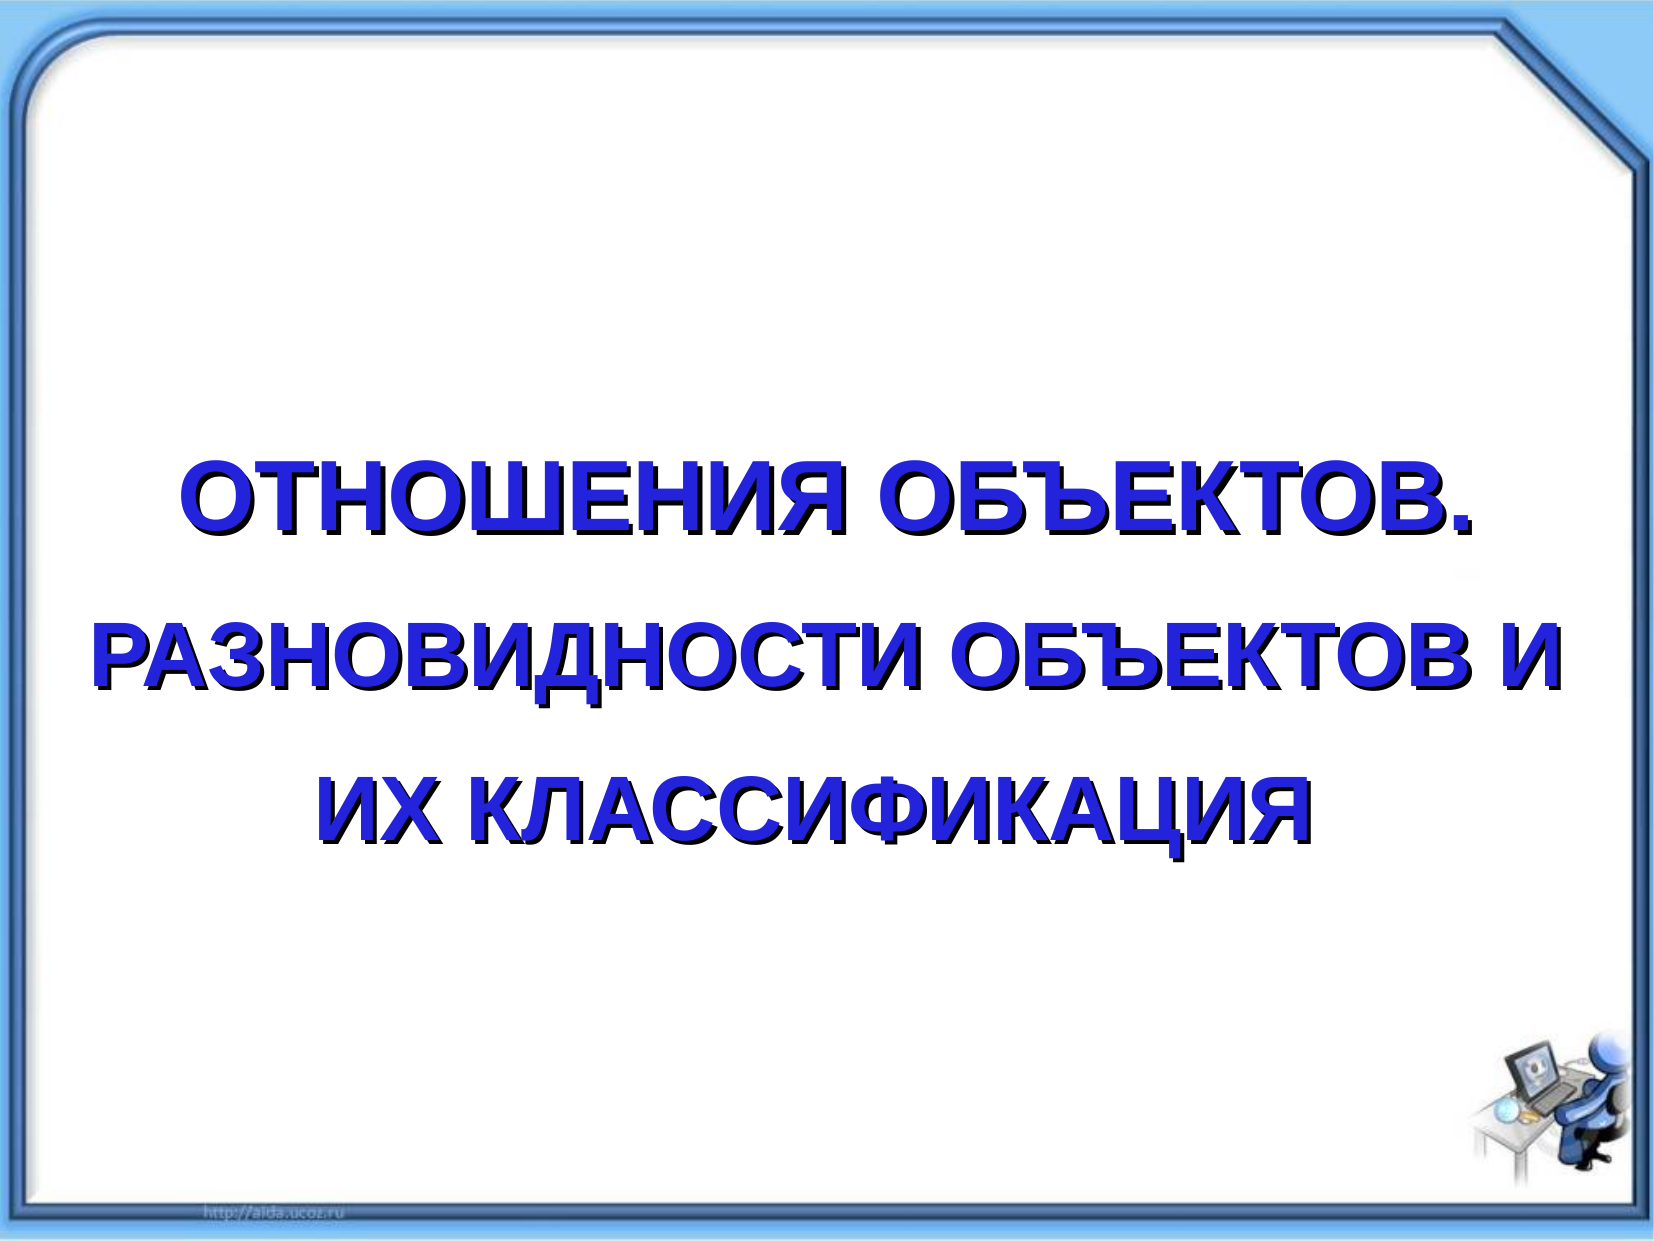

# ОТНОШЕНИЯ ОБЪЕКТОВ.
РАЗНОВИДНОСТИ ОБЪЕКТОВ И ИХ КЛАССИФИКАЦИЯ